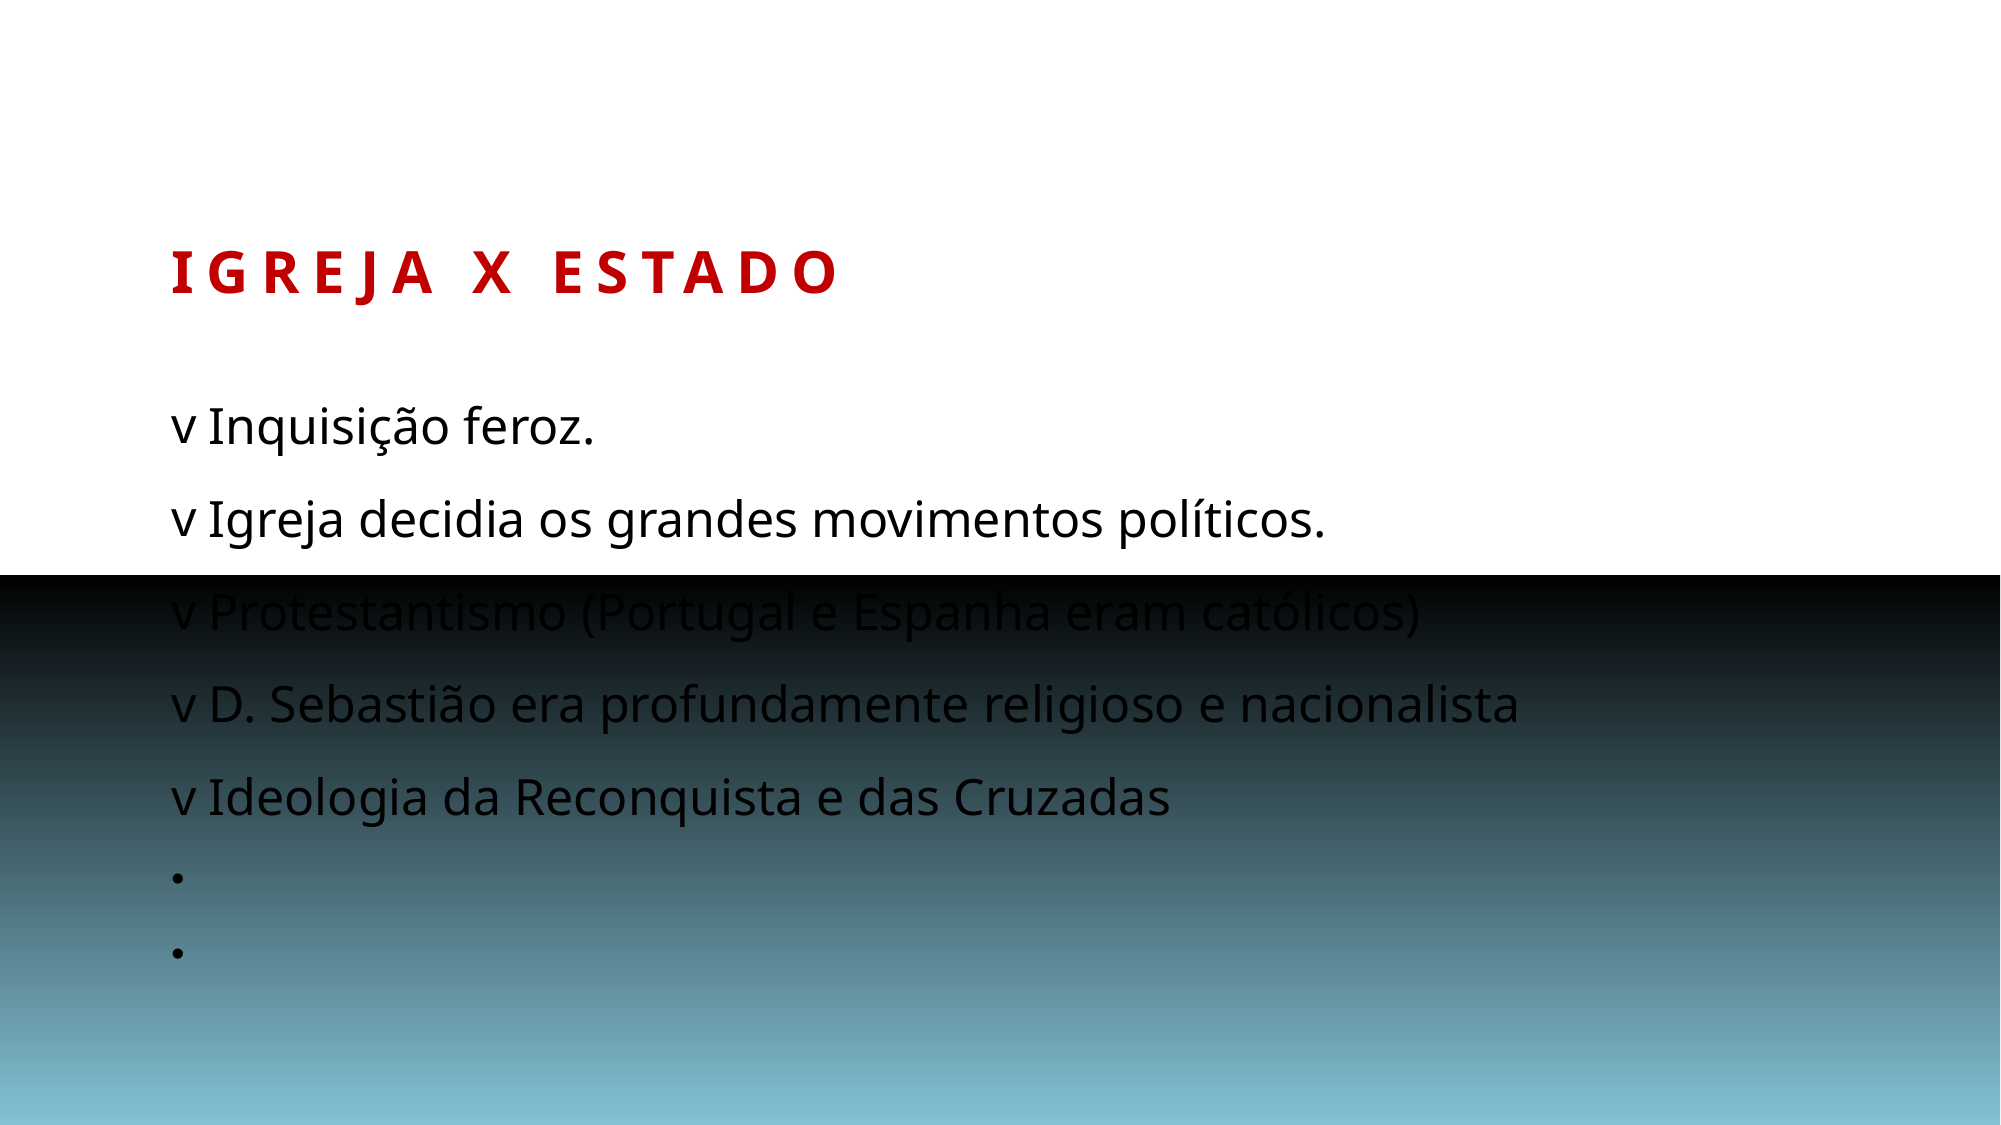

# Igreja x estado
Inquisição feroz.
Igreja decidia os grandes movimentos políticos.
Protestantismo (Portugal e Espanha eram católicos)
D. Sebastião era profundamente religioso e nacionalista
Ideologia da Reconquista e das Cruzadas